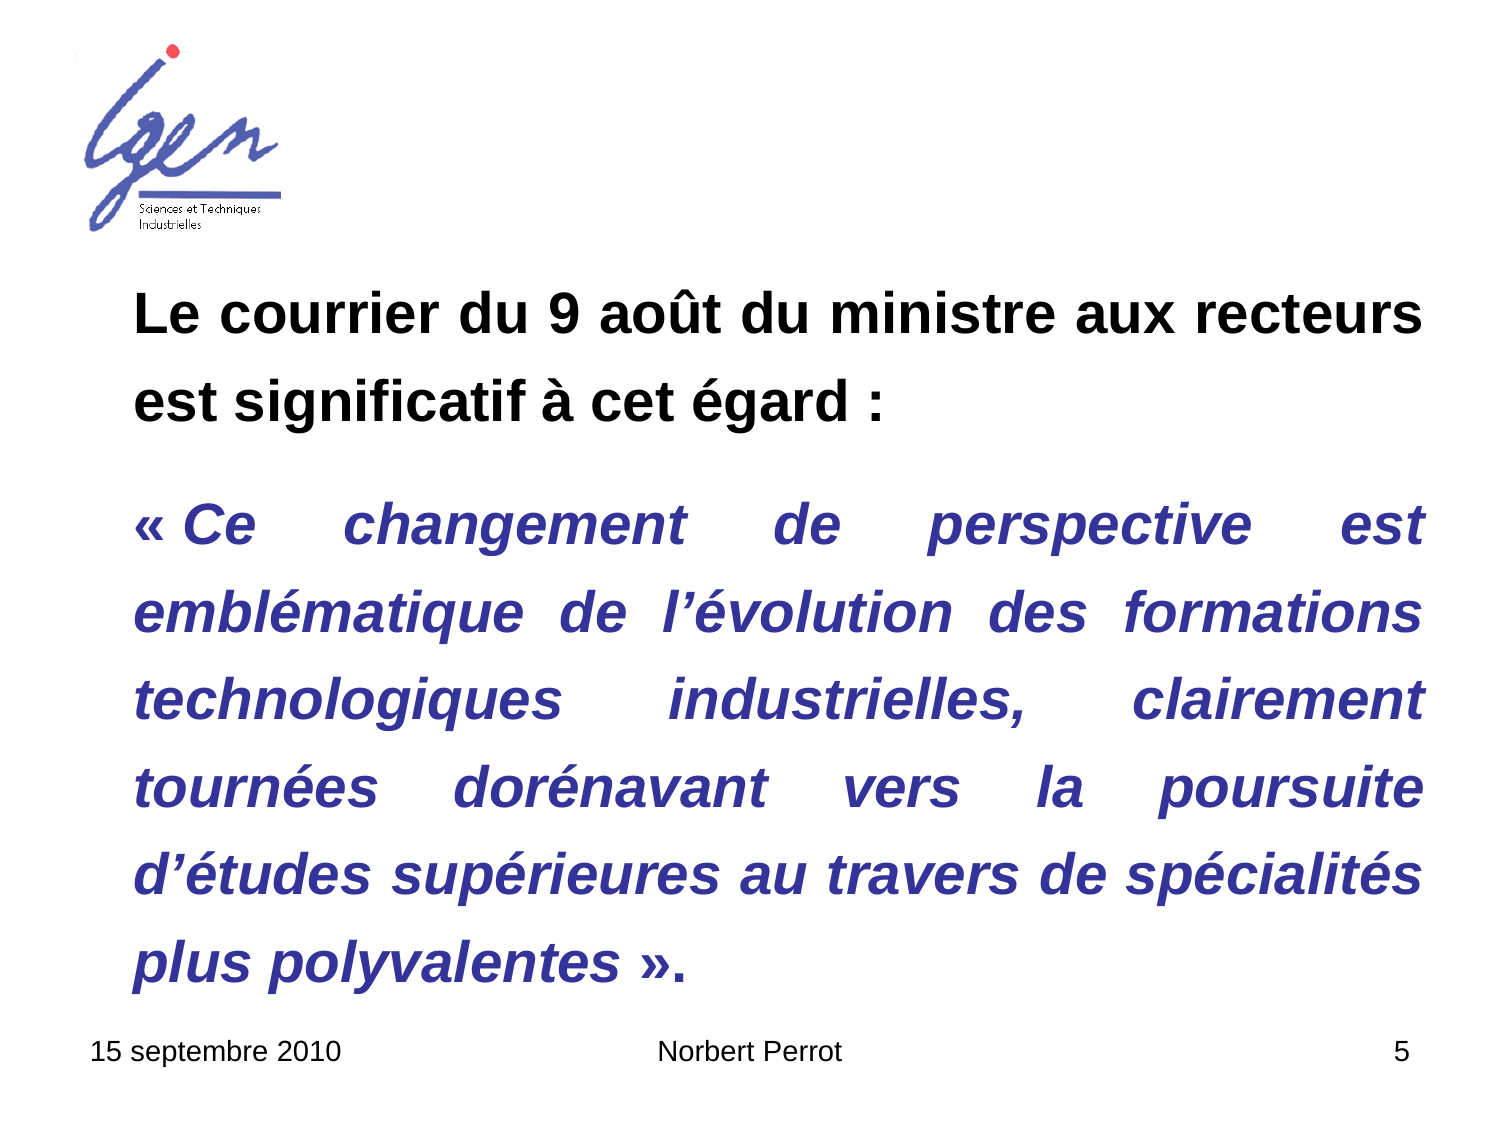

Le courrier du 9 août du ministre aux recteurs est significatif à cet égard :
« Ce changement de perspective est emblématique de l’évolution des formations technologiques industrielles, clairement tournées dorénavant vers la poursuite d’études supérieures au travers de spécialités plus polyvalentes ».
15 septembre 2010
Norbert Perrot